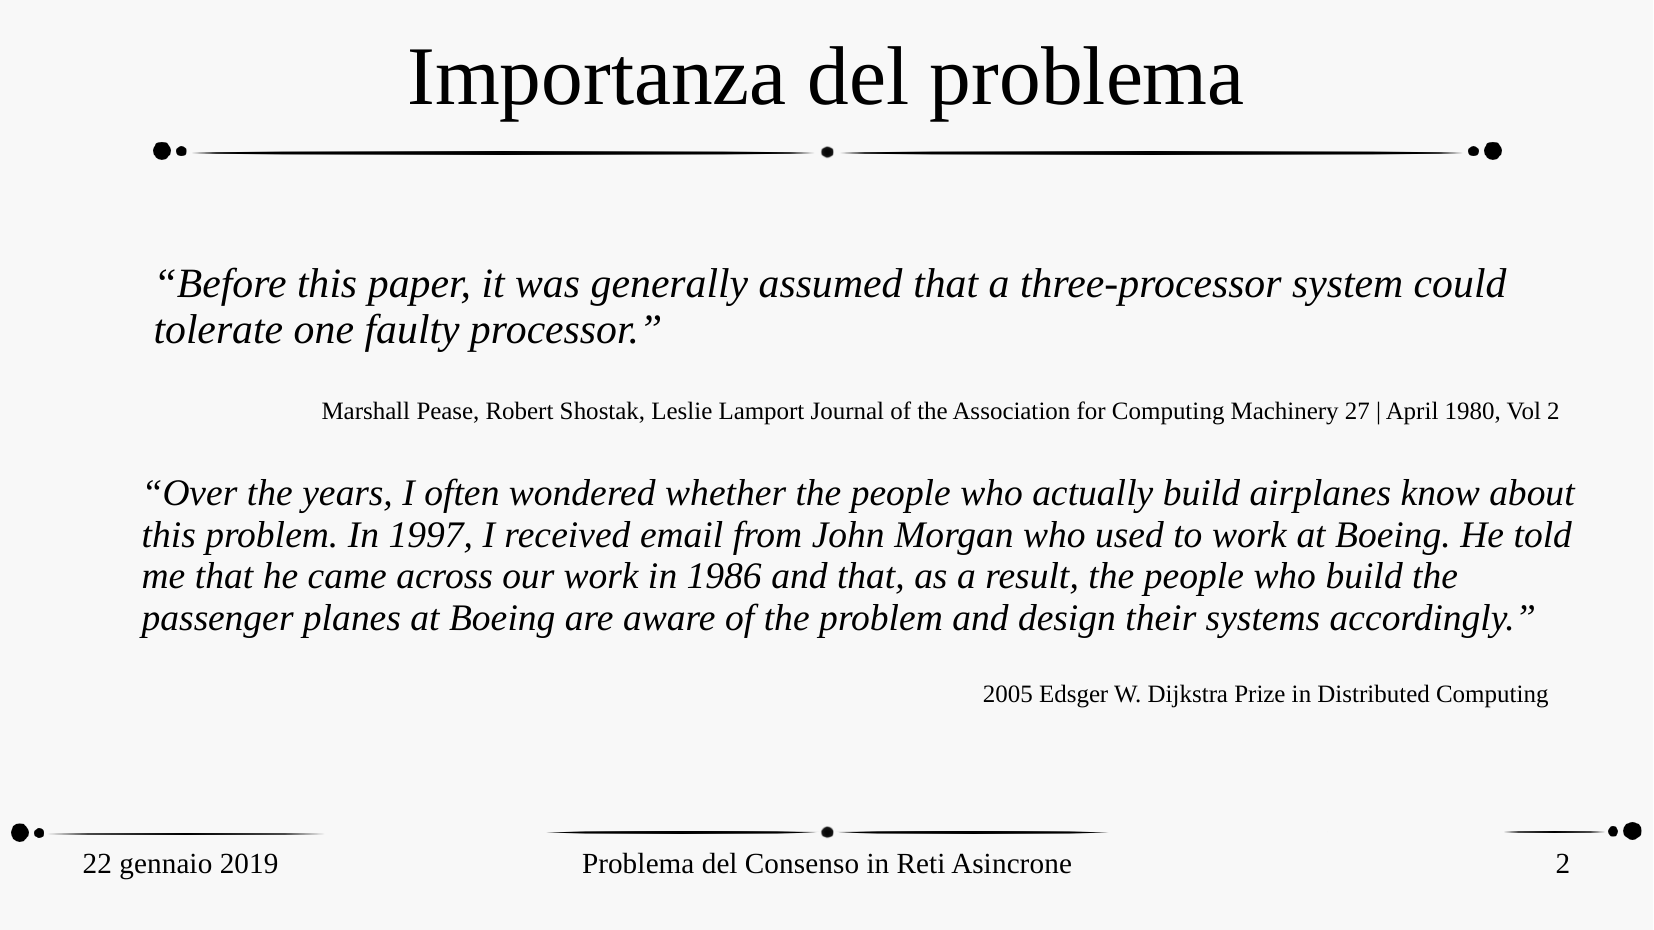

# Importanza del problema
“Before this paper, it was generally assumed that a three-processor system could tolerate one faulty processor.”
Marshall Pease, Robert Shostak, Leslie Lamport Journal of the Association for Computing Machinery 27 | April 1980, Vol 2
“Over the years, I often wondered whether the people who actually build airplanes know about this problem. In 1997, I received email from John Morgan who used to work at Boeing. He told me that he came across our work in 1986 and that, as a result, the people who build the passenger planes at Boeing are aware of the problem and design their systems accordingly.”
2005 Edsger W. Dijkstra Prize in Distributed Computing
22 gennaio 2019
Problema del Consenso in Reti Asincrone
2